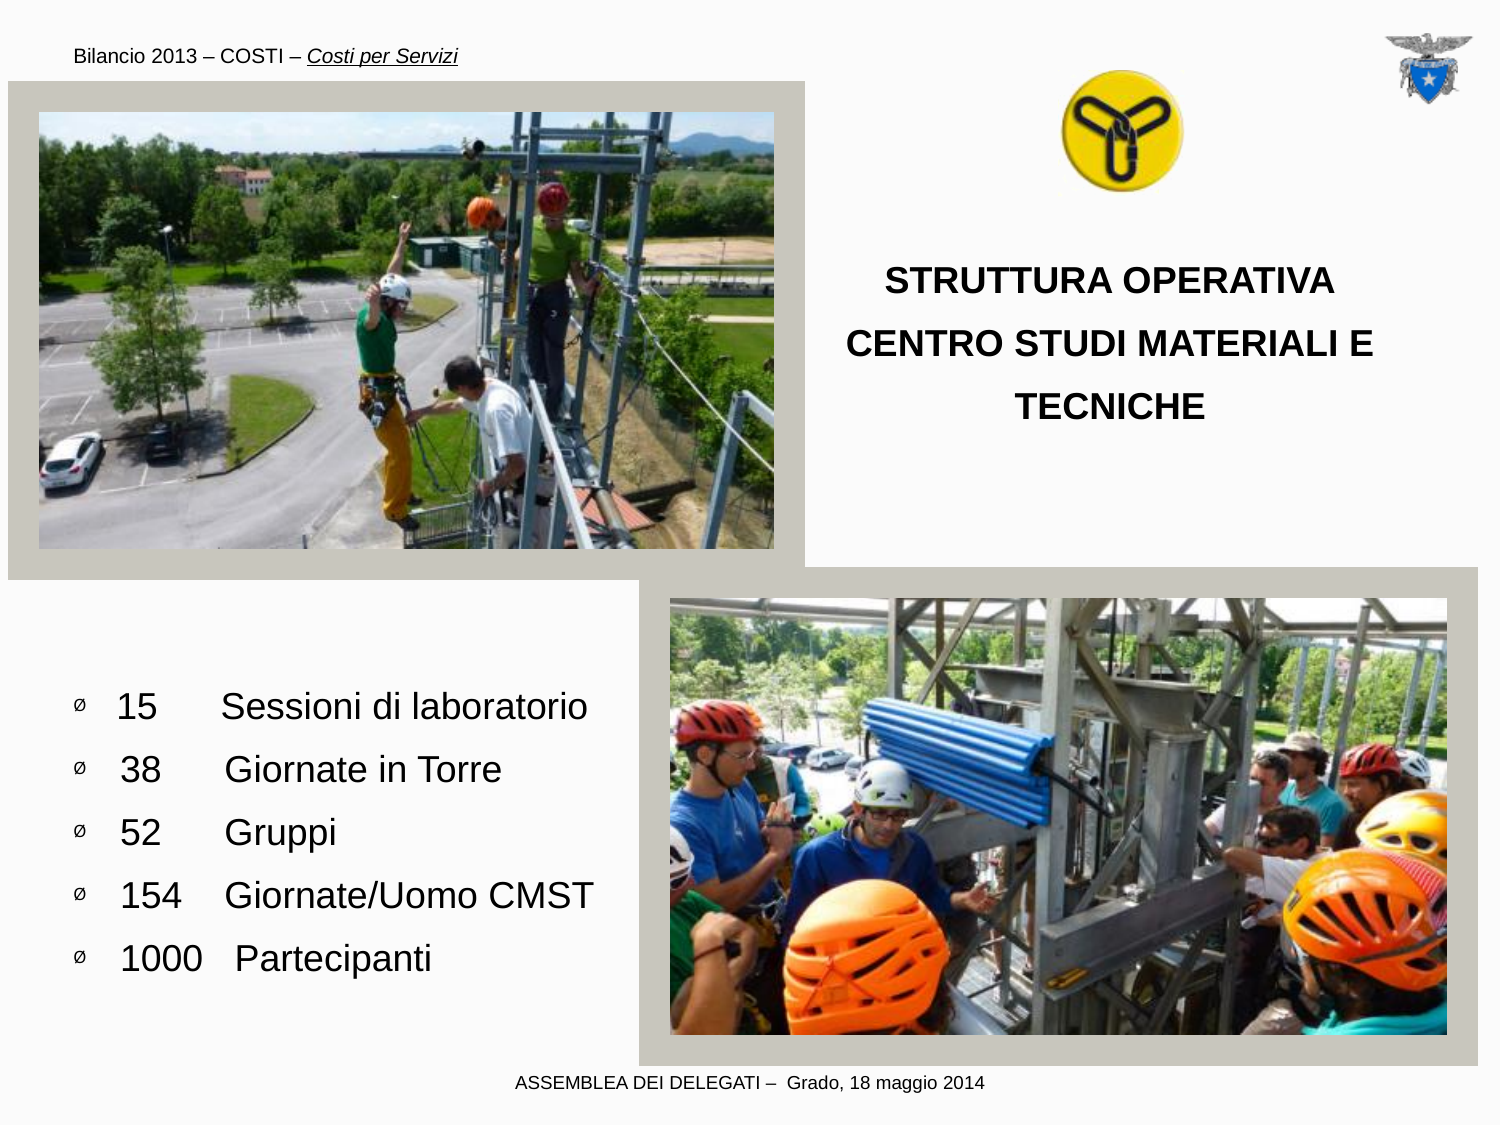

Bilancio 2013 – COSTI – Costi per Servizi
STRUTTURA OPERATIVA
CENTRO STUDI MATERIALI E TECNICHE
15 Sessioni di laboratorio
38 Giornate in Torre
52 Gruppi
154 Giornate/Uomo CMST
1000 Partecipanti
ASSEMBLEA DEI DELEGATI – Grado, 18 maggio 2014